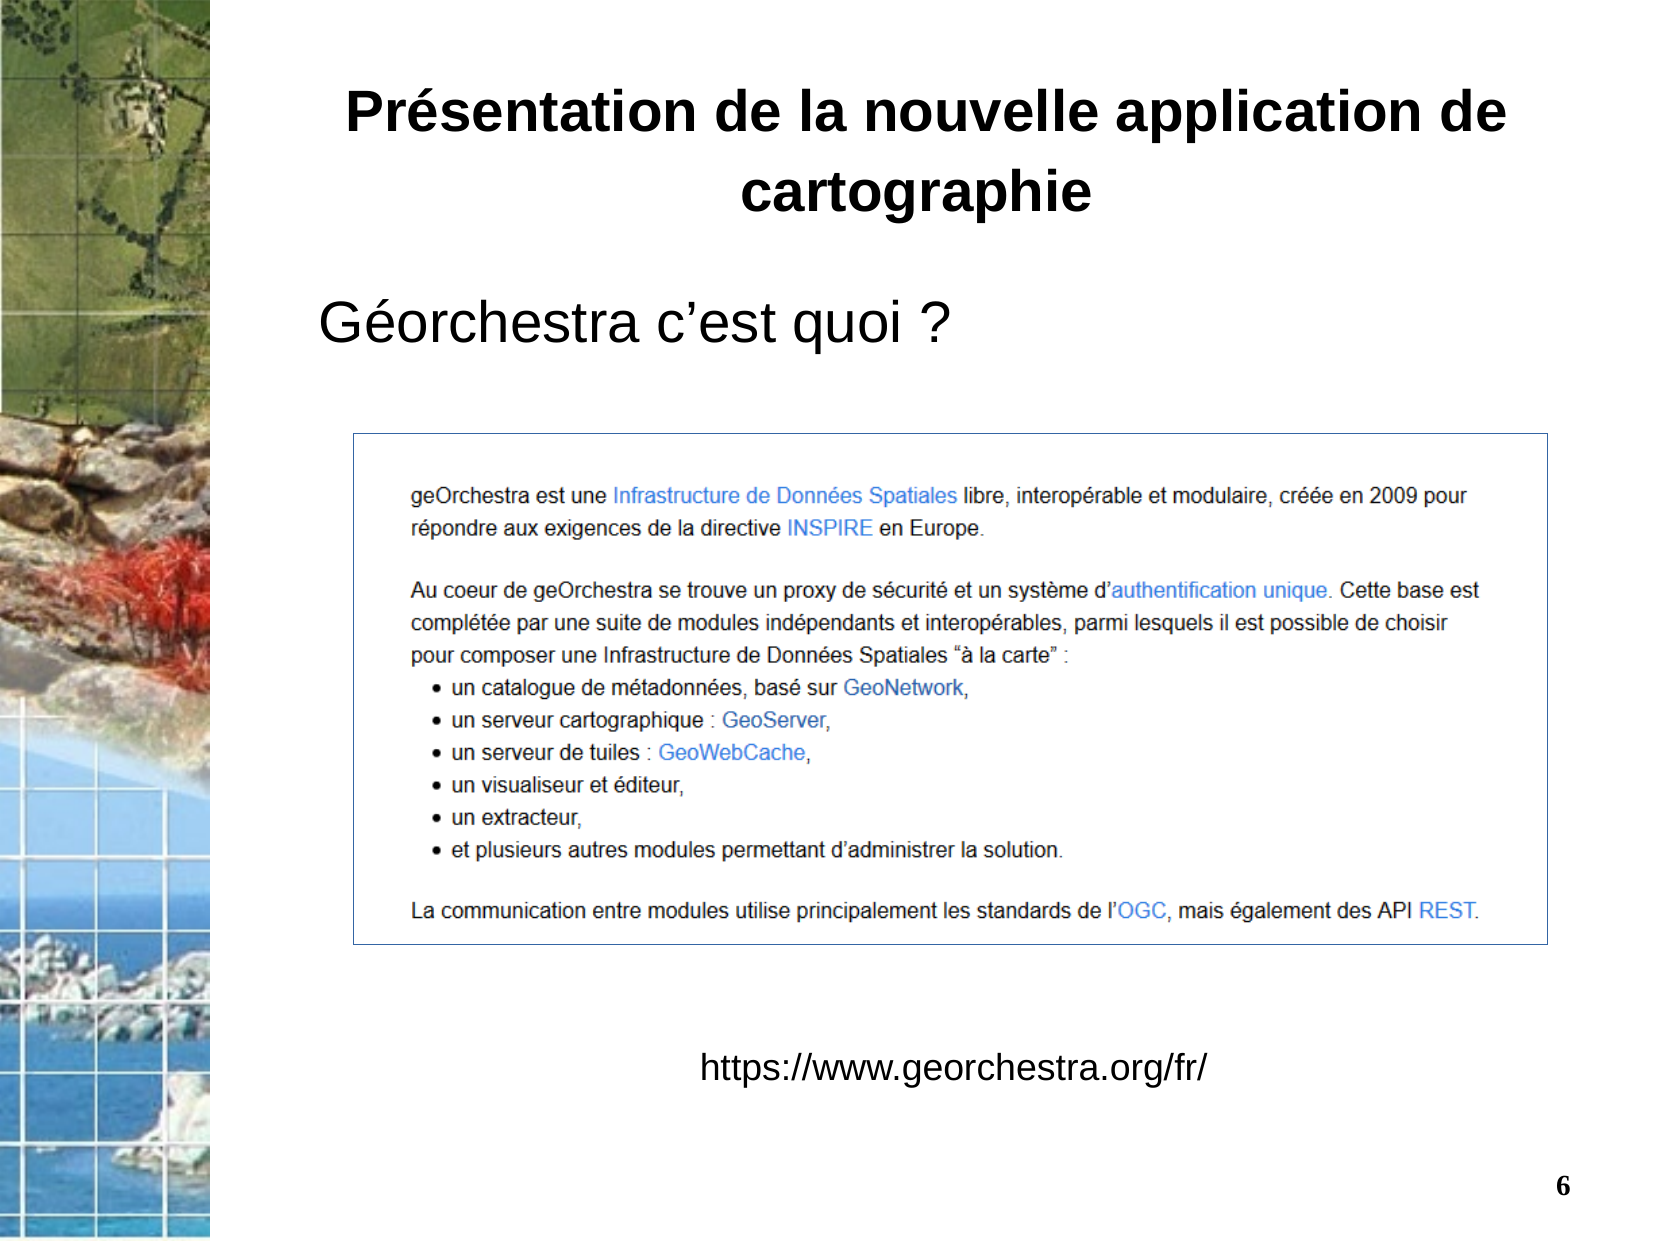

# Présentation de la nouvelle application de cartographie
Géorchestra c’est quoi ?
https://www.georchestra.org/fr/
6